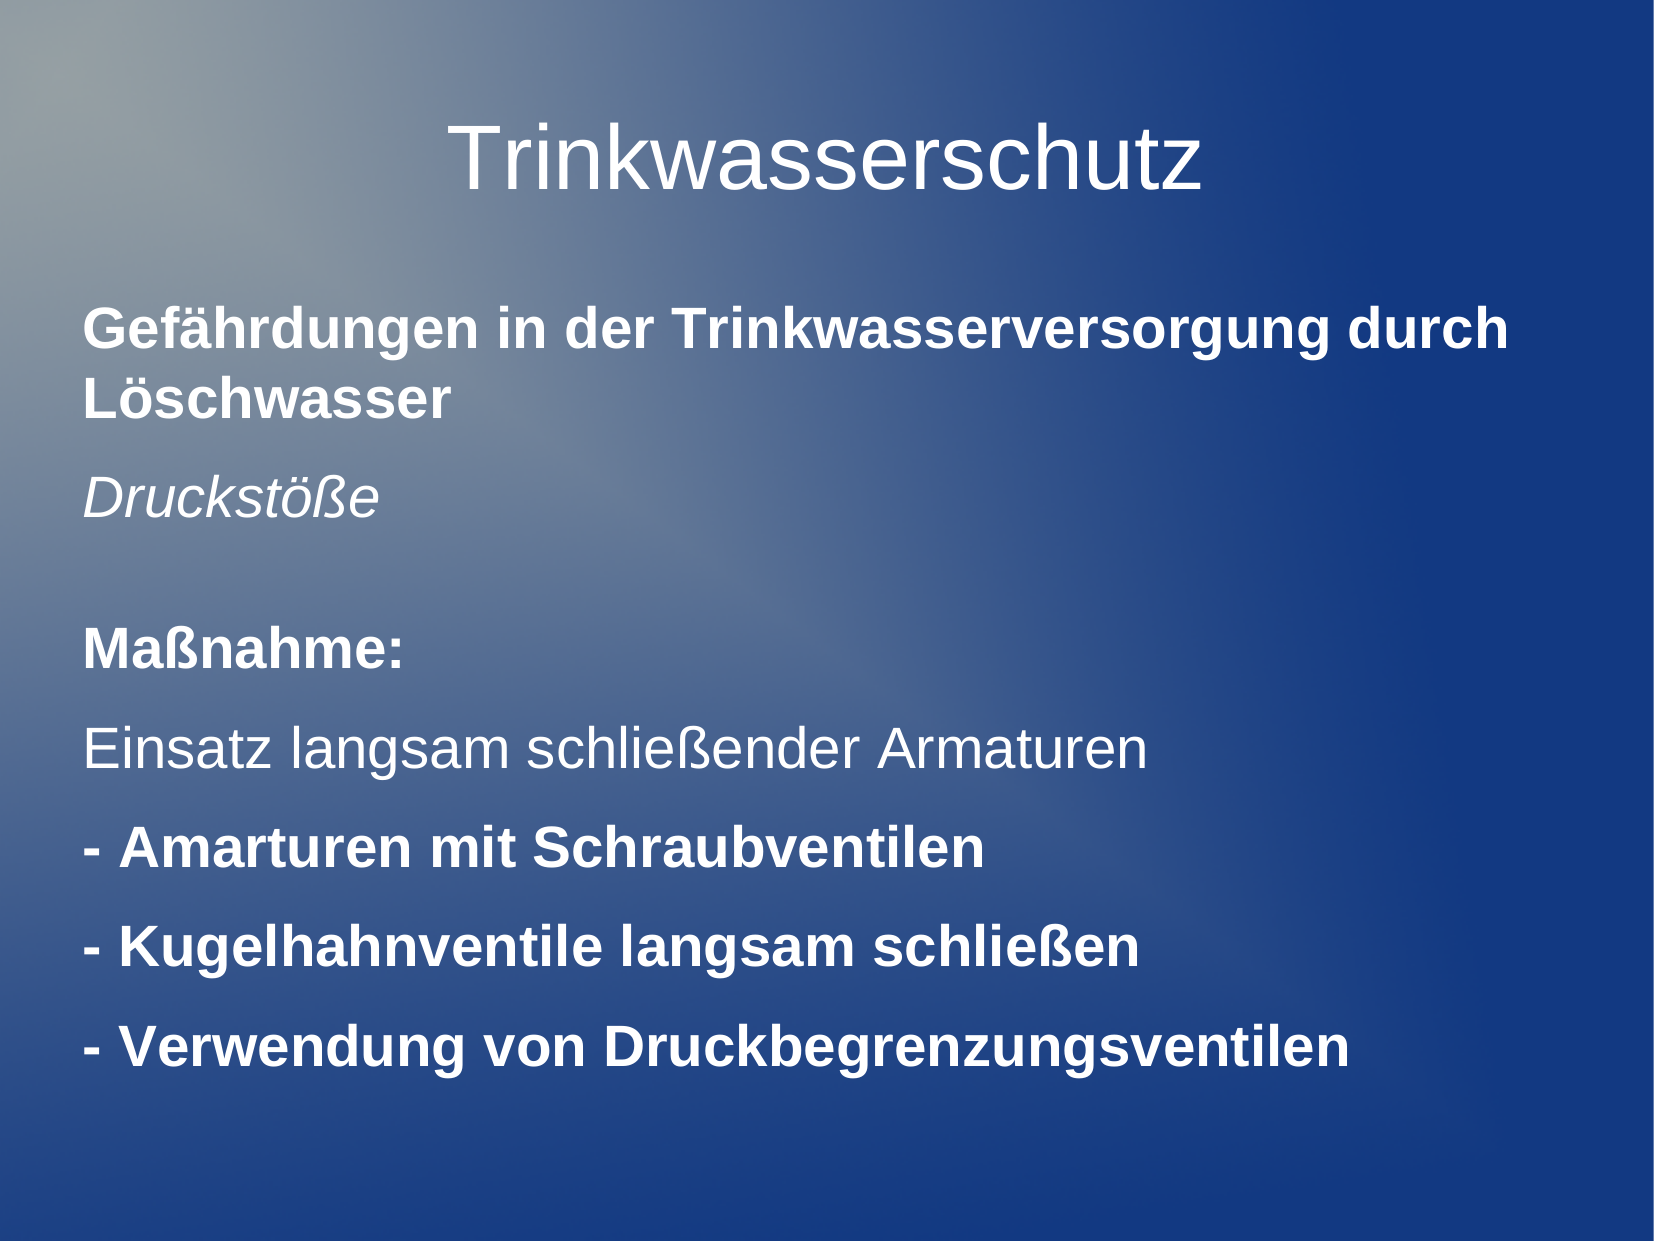

# Trinkwasserschutz
Gefährdungen in der Trinkwasserversorgung durch Löschwasser
Druckstöße
Maßnahme:
Einsatz langsam schließender Armaturen
- Amarturen mit Schraubventilen
- Kugelhahnventile langsam schließen
- Verwendung von Druckbegrenzungsventilen